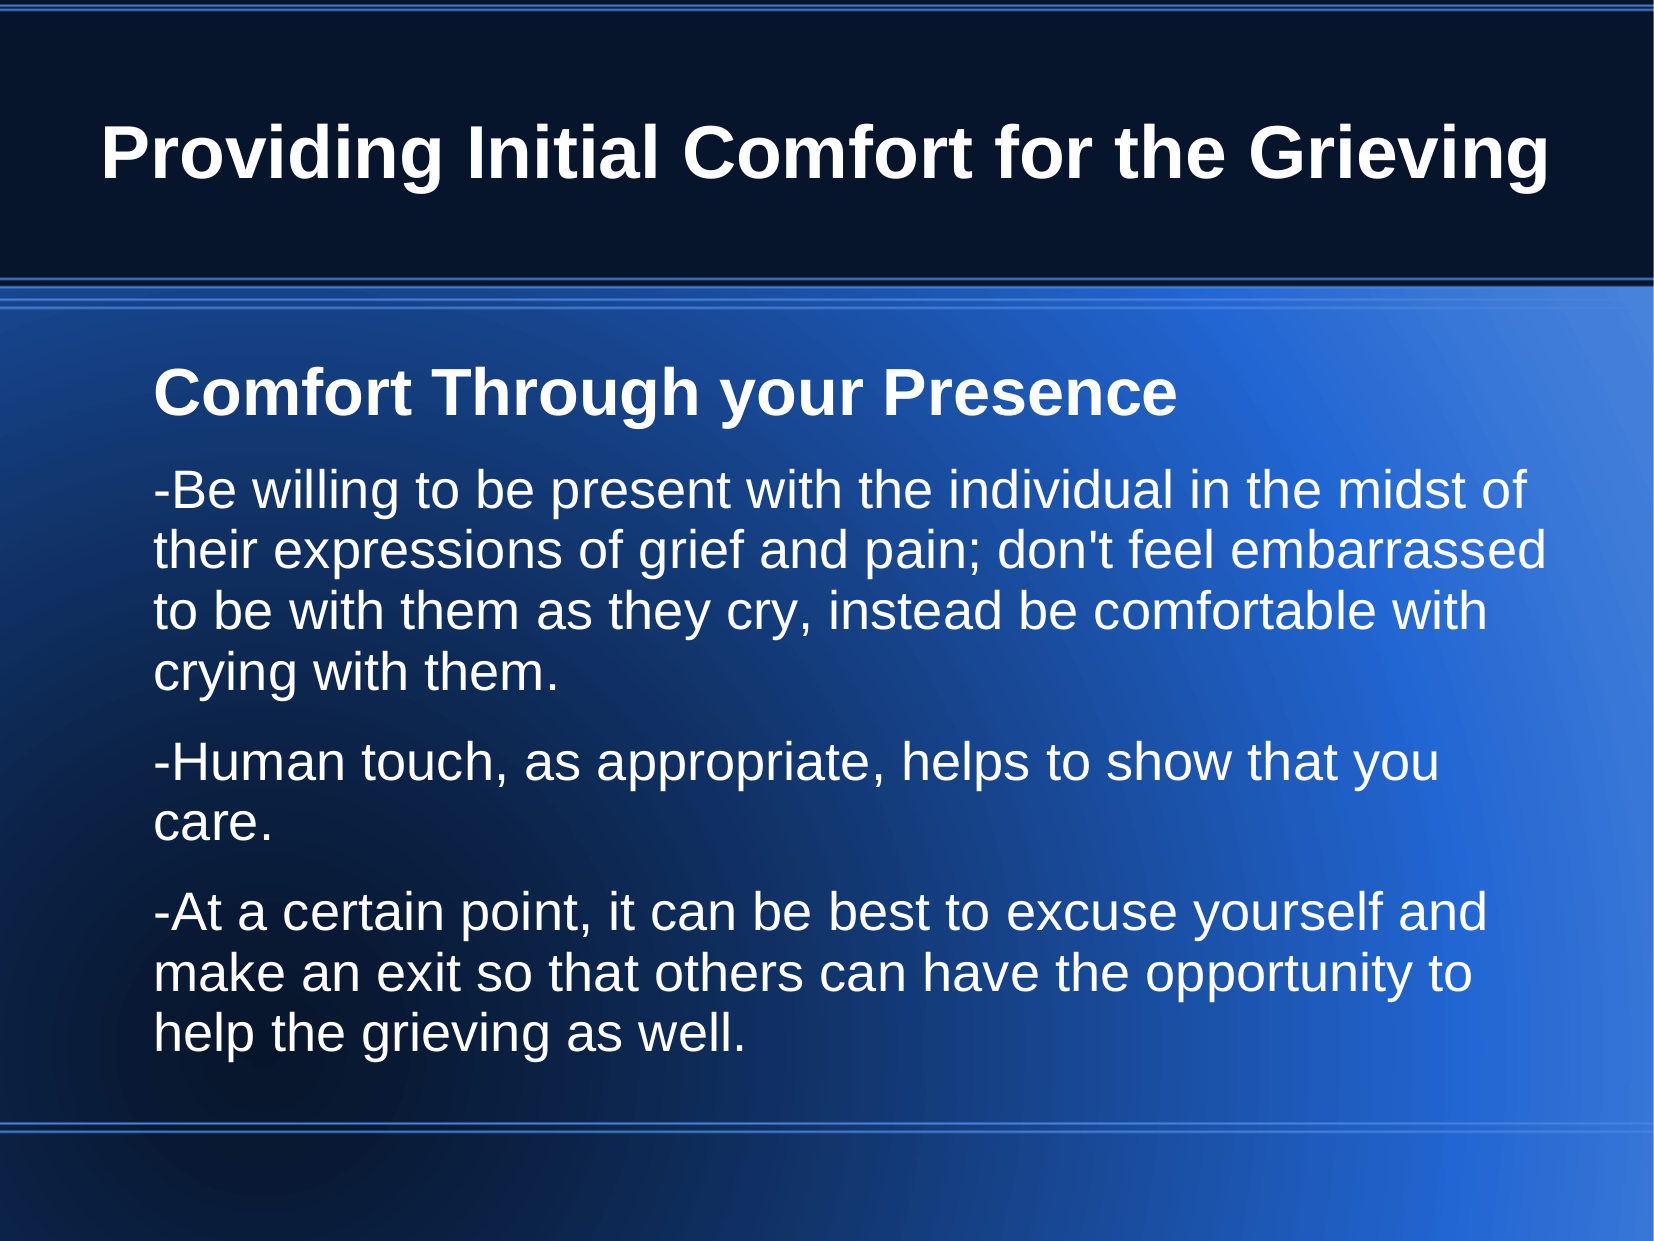

# Providing Initial Comfort for the Grieving
Comfort Through your Presence
-Be willing to be present with the individual in the midst of their expressions of grief and pain; don't feel embarrassed to be with them as they cry, instead be comfortable with crying with them.
-Human touch, as appropriate, helps to show that you care.
-At a certain point, it can be best to excuse yourself and make an exit so that others can have the opportunity to help the grieving as well.